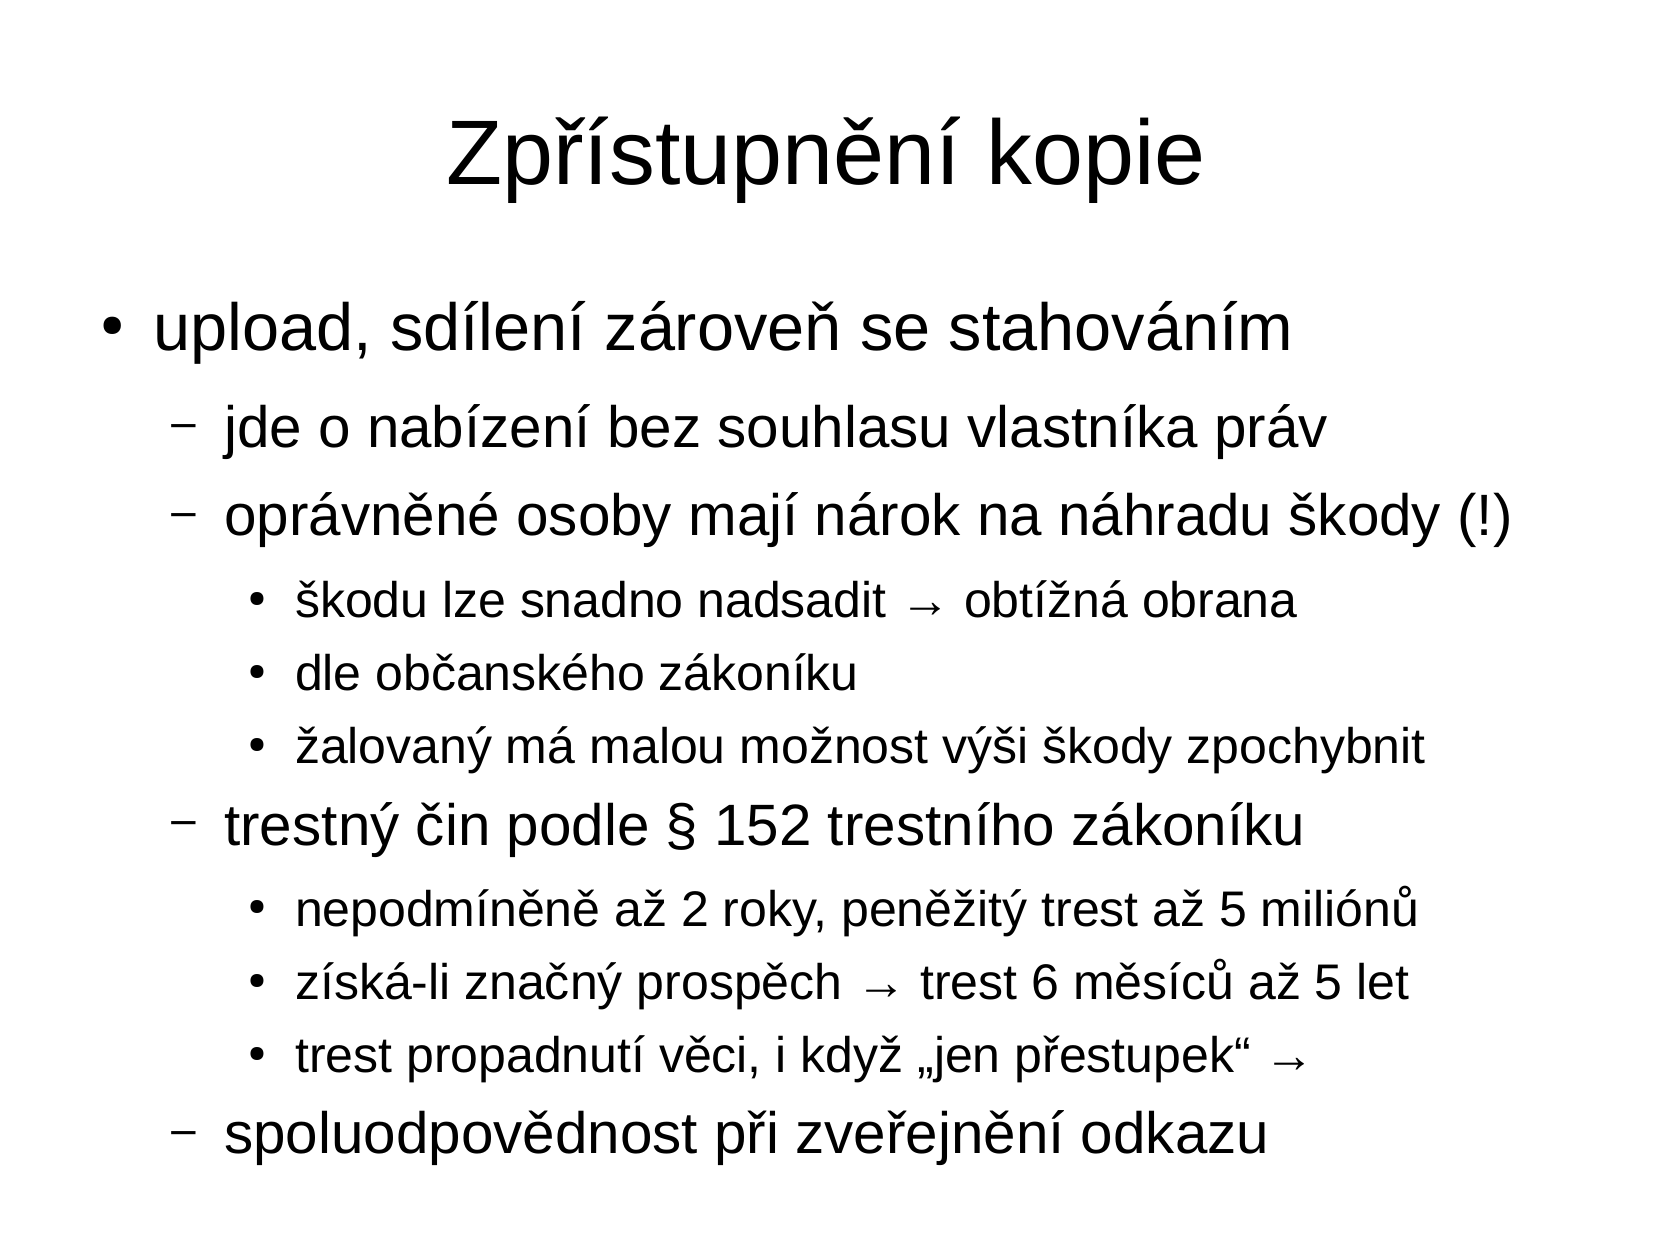

# Zpřístupnění kopie
upload, sdílení zároveň se stahováním
jde o nabízení bez souhlasu vlastníka práv
oprávněné osoby mají nárok na náhradu škody (!)
škodu lze snadno nadsadit → obtížná obrana
dle občanského zákoníku
žalovaný má malou možnost výši škody zpochybnit
trestný čin podle § 152 trestního zákoníku
nepodmíněně až 2 roky, peněžitý trest až 5 miliónů
získá-li značný prospěch → trest 6 měsíců až 5 let
trest propadnutí věci, i když „jen přestupek“ →
spoluodpovědnost při zveřejnění odkazu